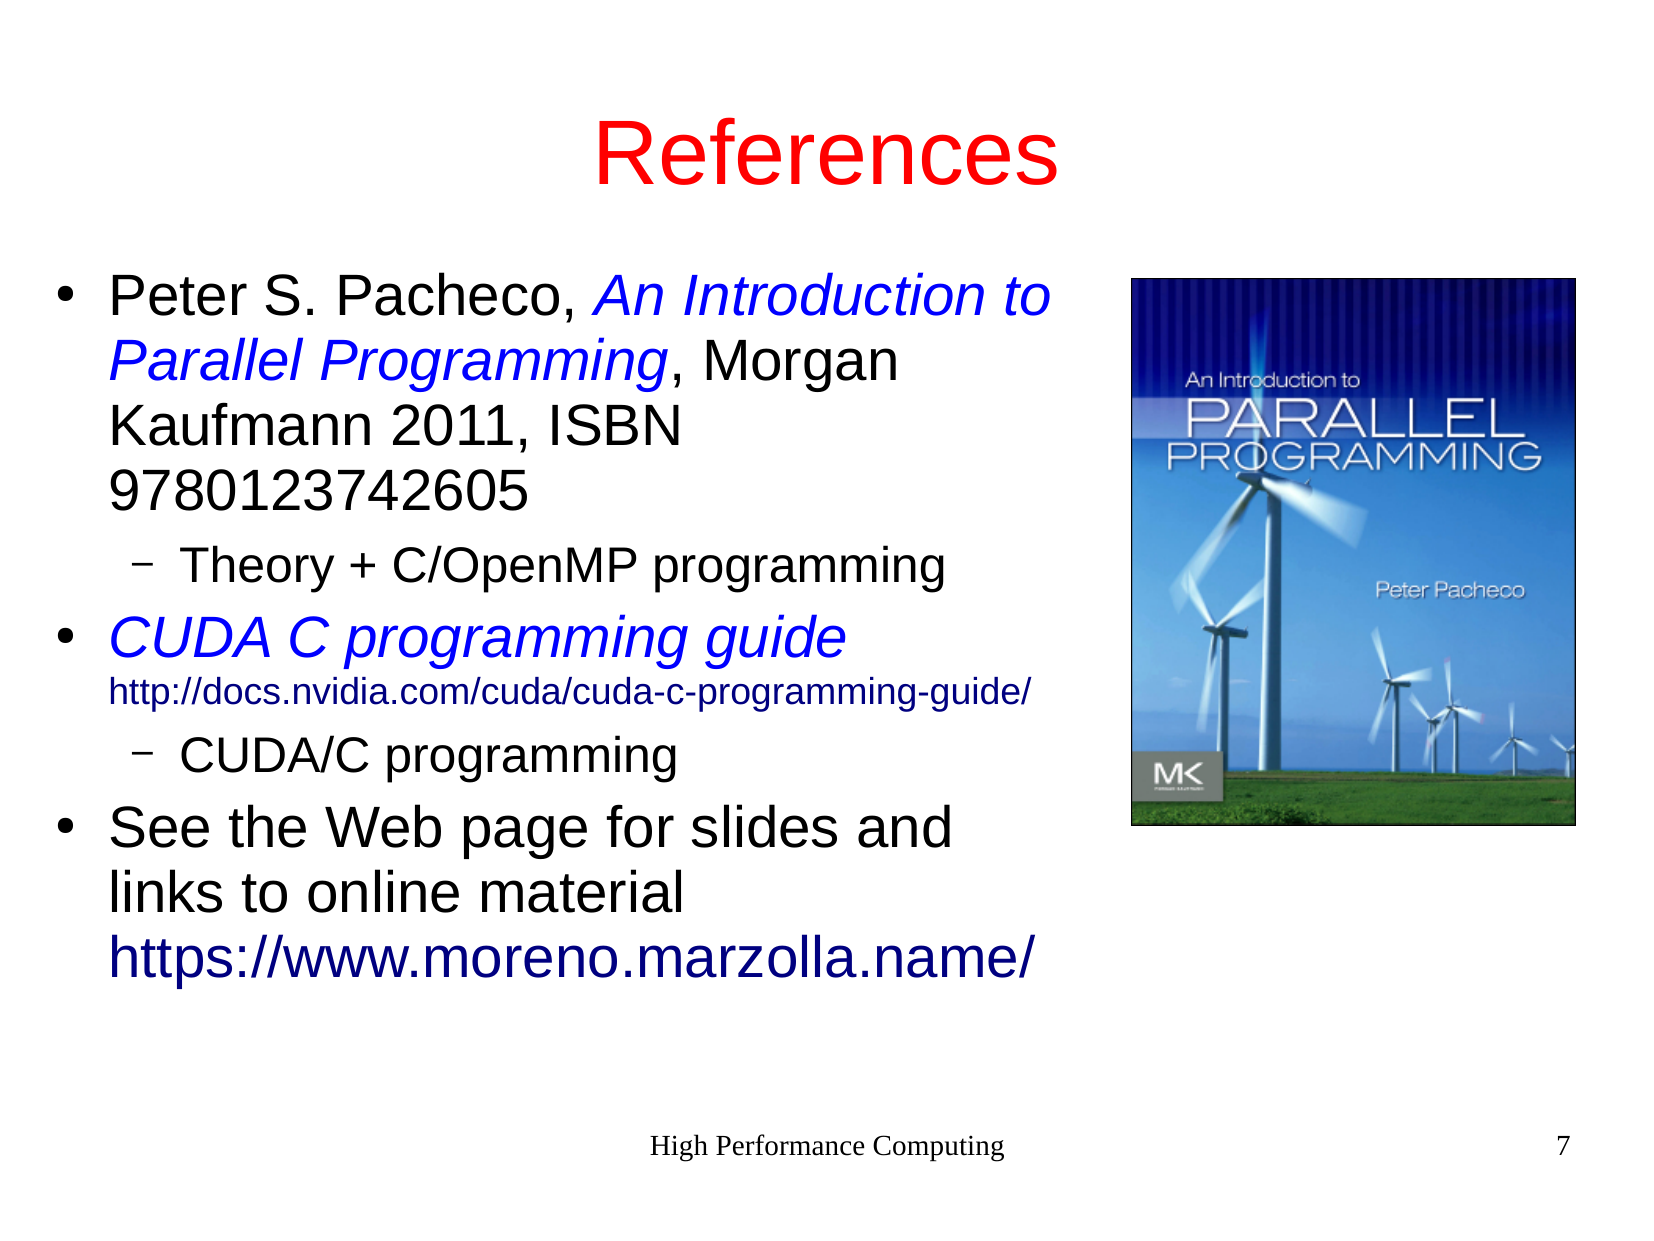

# References
Peter S. Pacheco, An Introduction to Parallel Programming, Morgan Kaufmann 2011, ISBN 9780123742605
Theory + C/OpenMP programming
CUDA C programming guide http://docs.nvidia.com/cuda/cuda-c-programming-guide/
CUDA/C programming
See the Web page for slides and links to online material
https://www.moreno.marzolla.name/
High Performance Computing
7